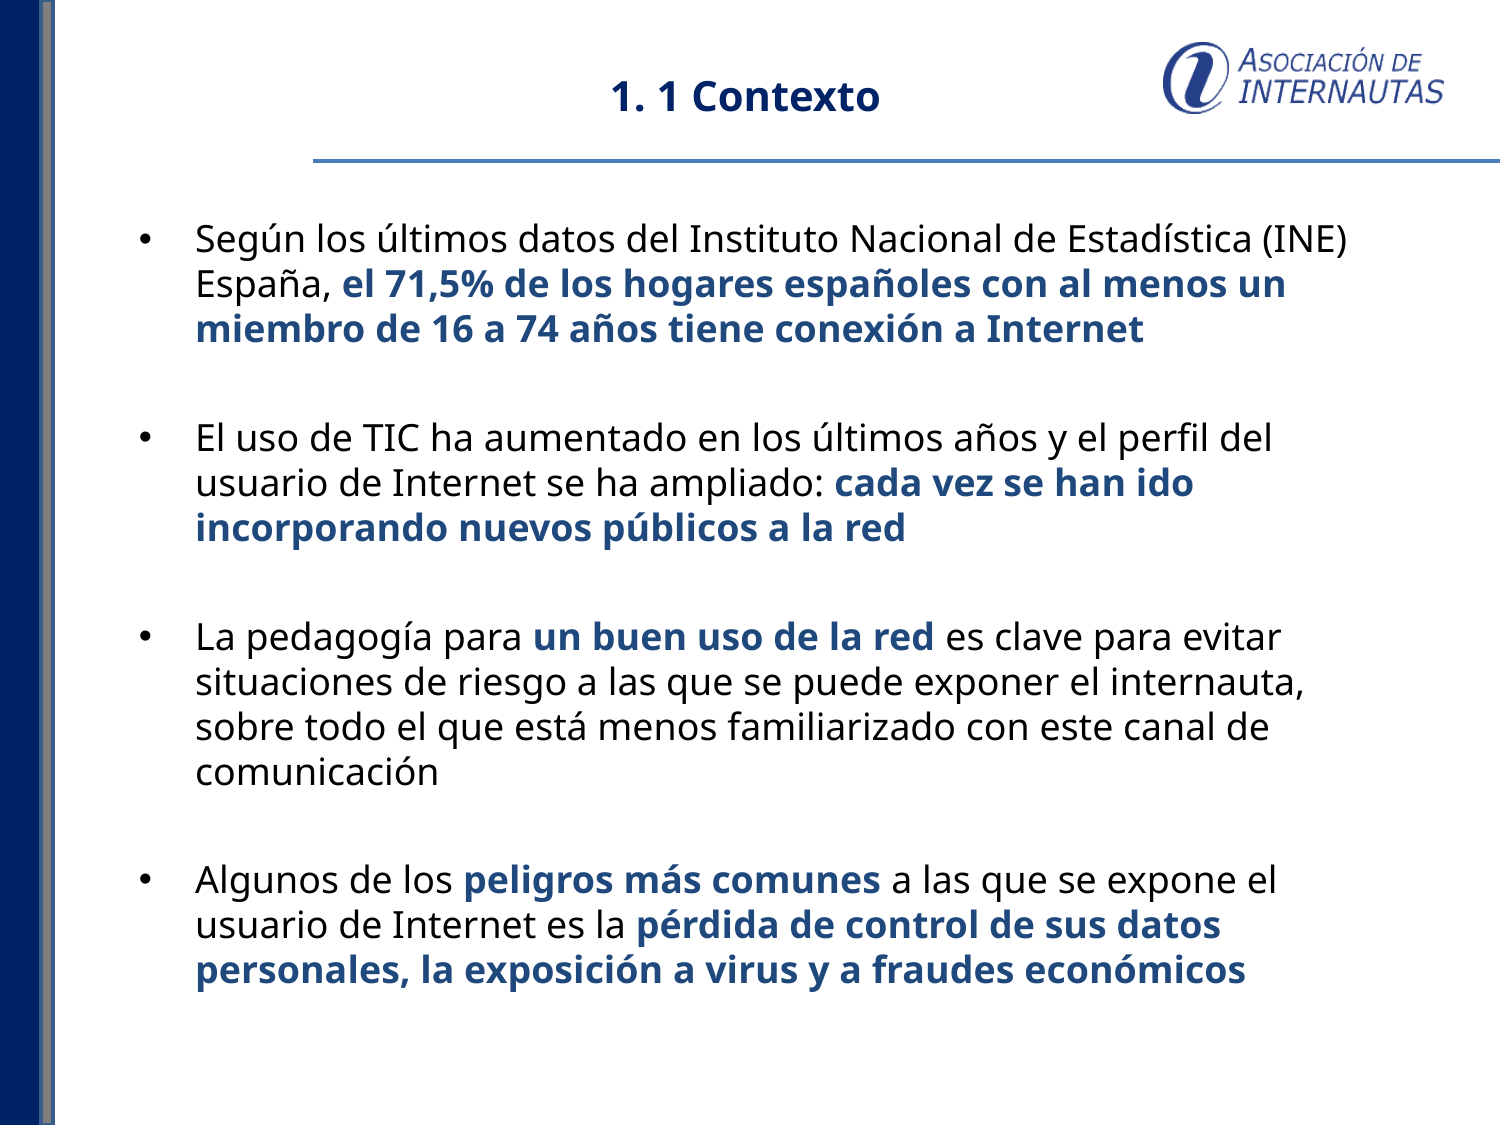

# 1. 1 Contexto
Según los últimos datos del Instituto Nacional de Estadística (INE) España, el 71,5% de los hogares españoles con al menos un miembro de 16 a 74 años tiene conexión a Internet
El uso de TIC ha aumentado en los últimos años y el perfil del usuario de Internet se ha ampliado: cada vez se han ido incorporando nuevos públicos a la red
La pedagogía para un buen uso de la red es clave para evitar situaciones de riesgo a las que se puede exponer el internauta, sobre todo el que está menos familiarizado con este canal de comunicación
Algunos de los peligros más comunes a las que se expone el usuario de Internet es la pérdida de control de sus datos personales, la exposición a virus y a fraudes económicos